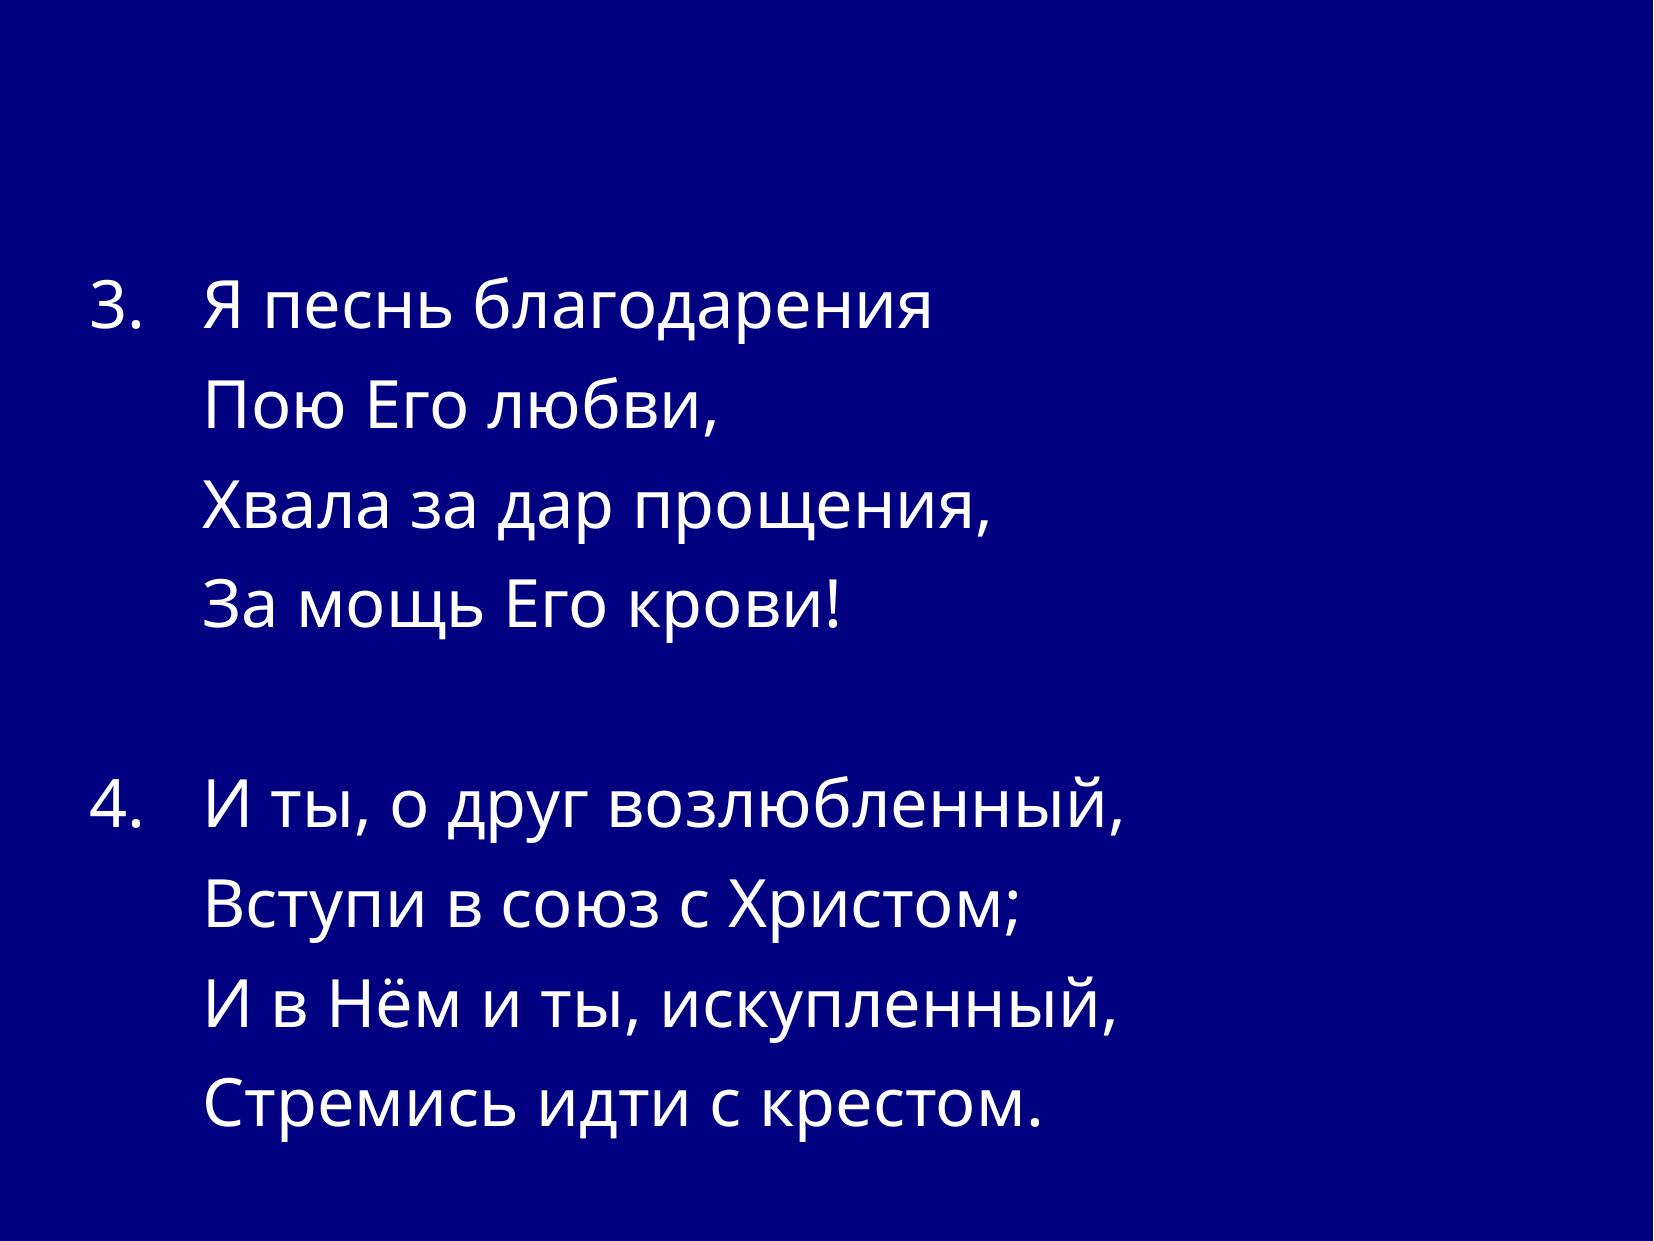

3.	Я песнь благодарения
	Пою Его любви,
	Хвала за дар прощения,
	За мощь Его крови!
4.	И ты, о друг возлюбленный,
	Вступи в союз с Христом;
	И в Нём и ты, искупленный,
	Стремись идти с крестом.